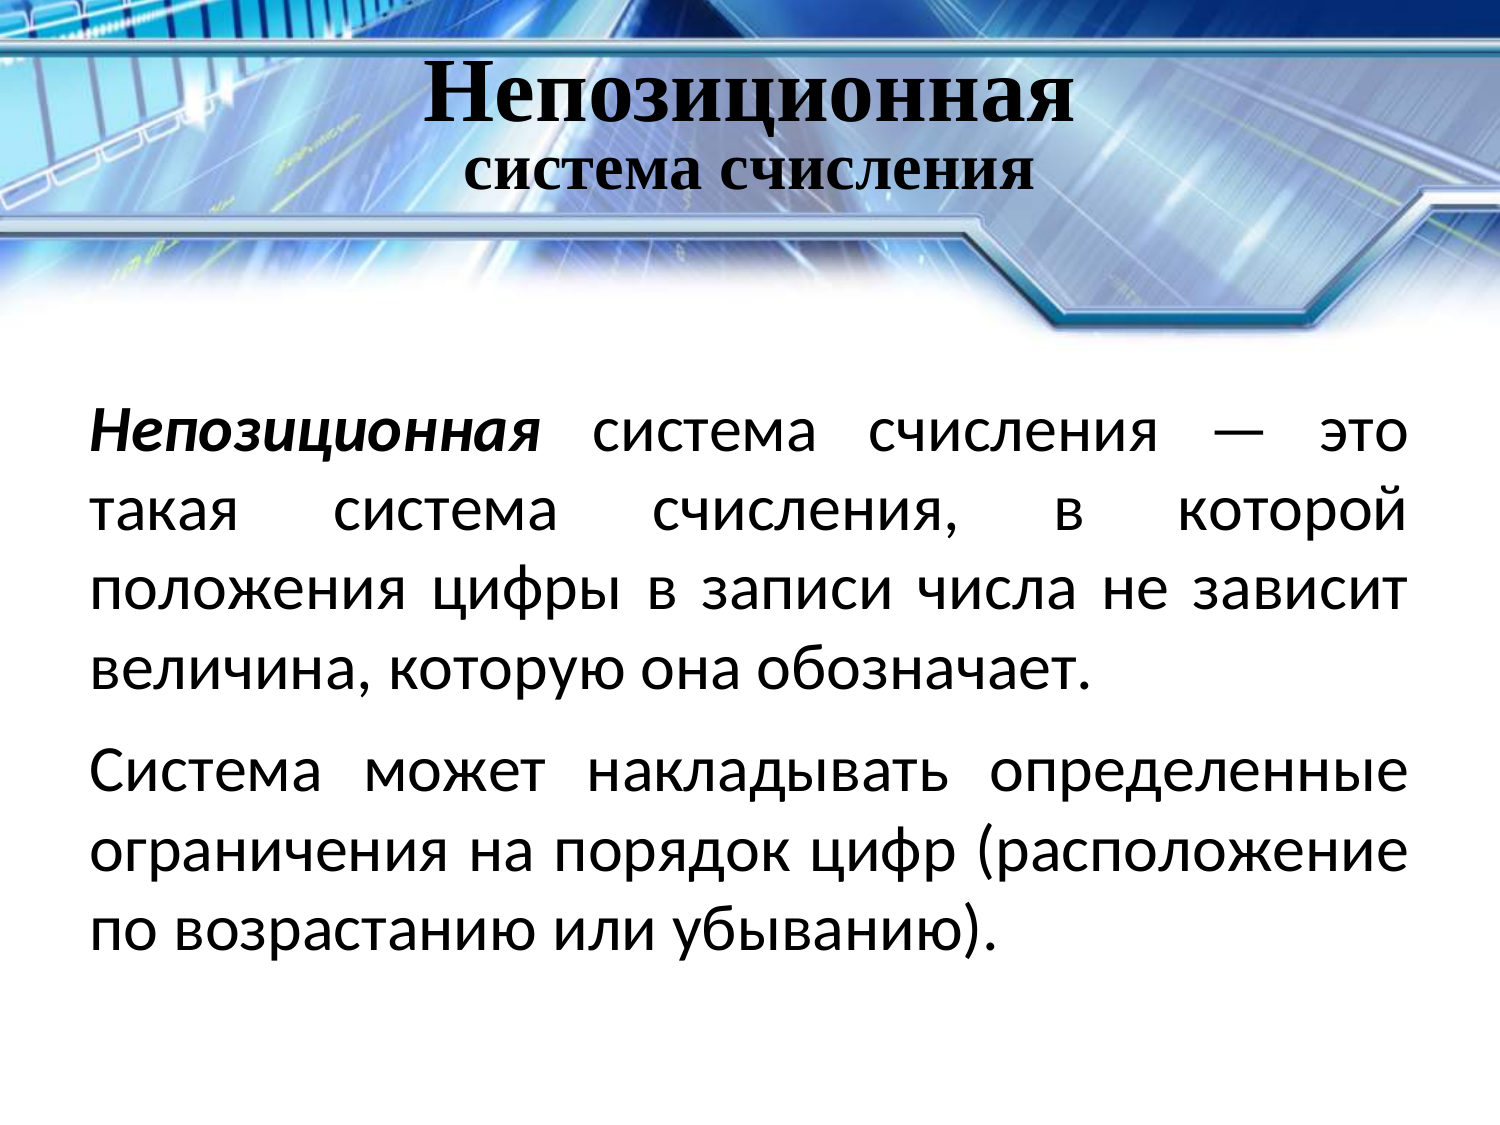

Непозиционная
система счисления
# Непозиционная система счисления — это такая система счисления, в которой положения цифры в записи числа не зависит величина, которую она обозначает.
Система может накладывать определенные ограничения на порядок цифр (расположение по возрастанию или убыванию).